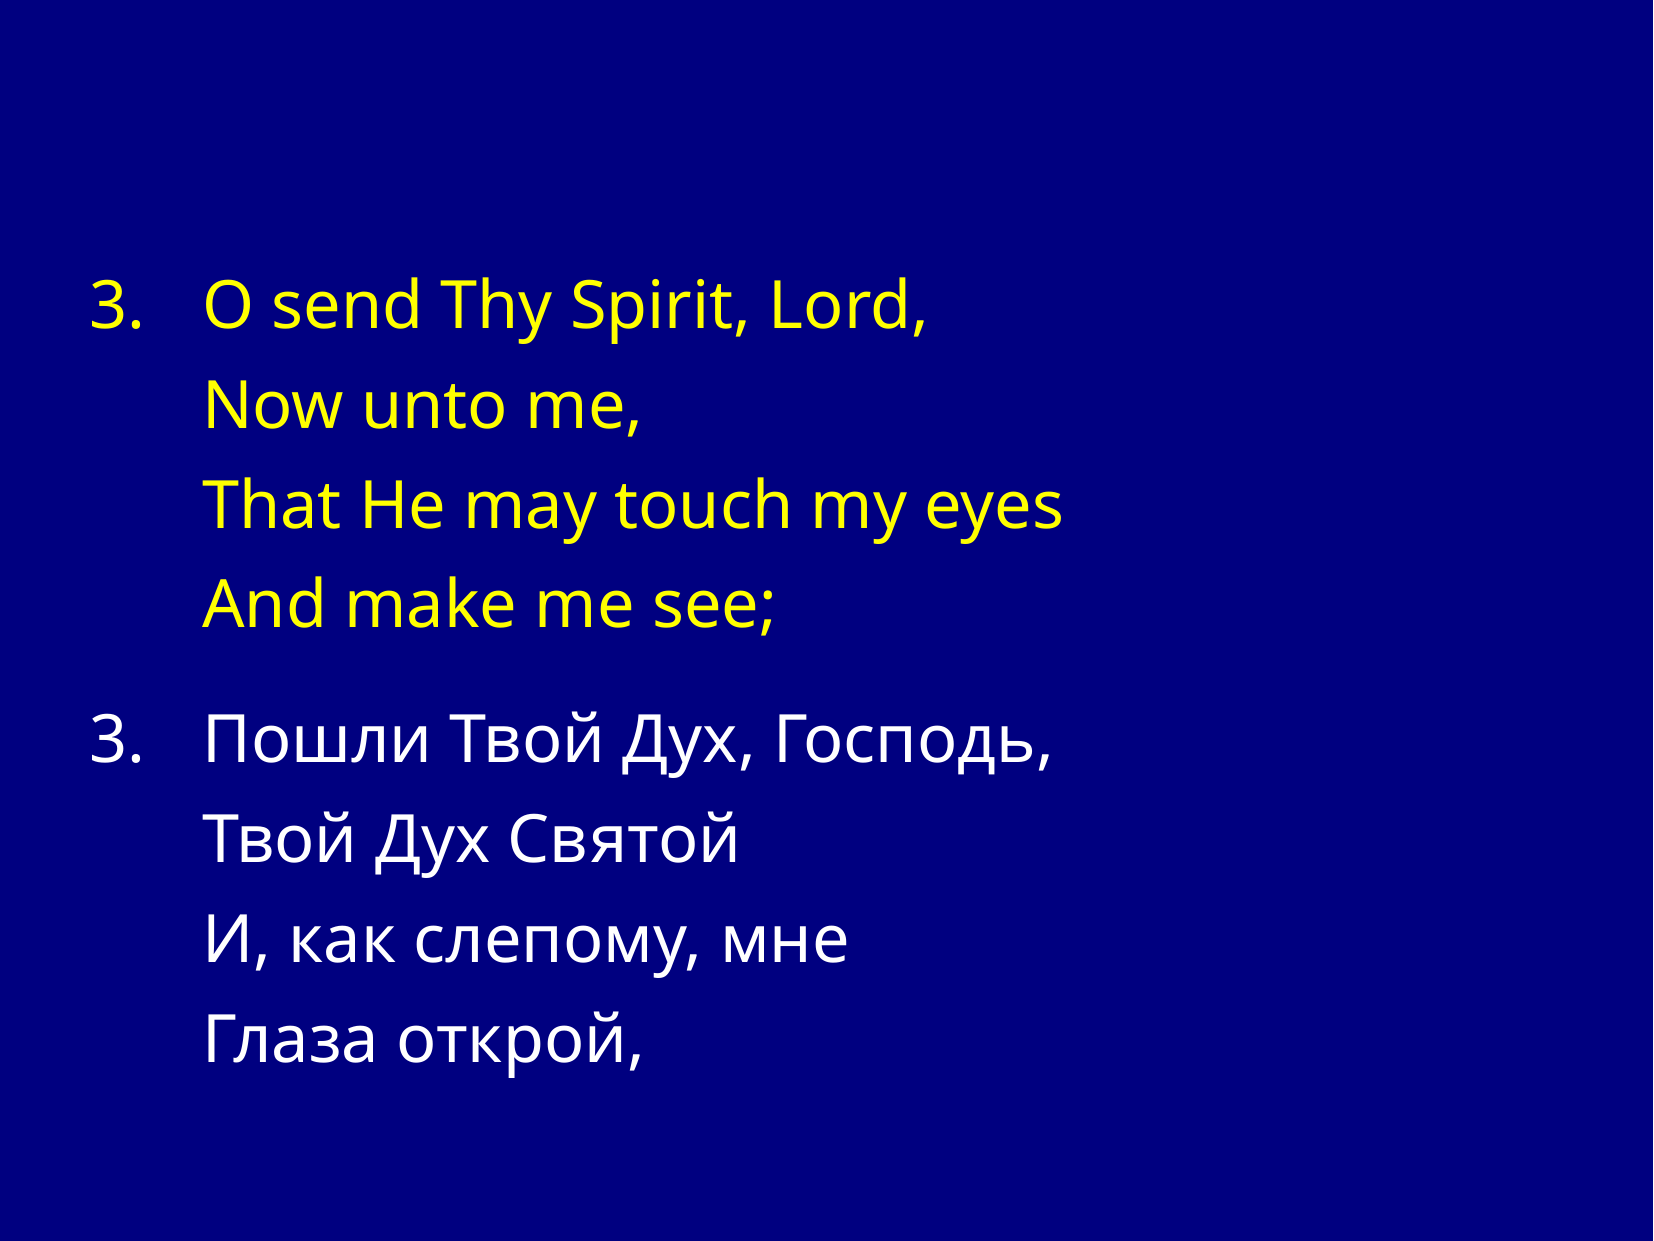

3.	O send Thy Spirit, Lord,
	Now unto me,
	That He may touch my eyes
	And make me see;
3.	Пошли Твой Дух, Господь,
	Твой Дух Святой
	И, как слепому, мне
	Глаза открой,